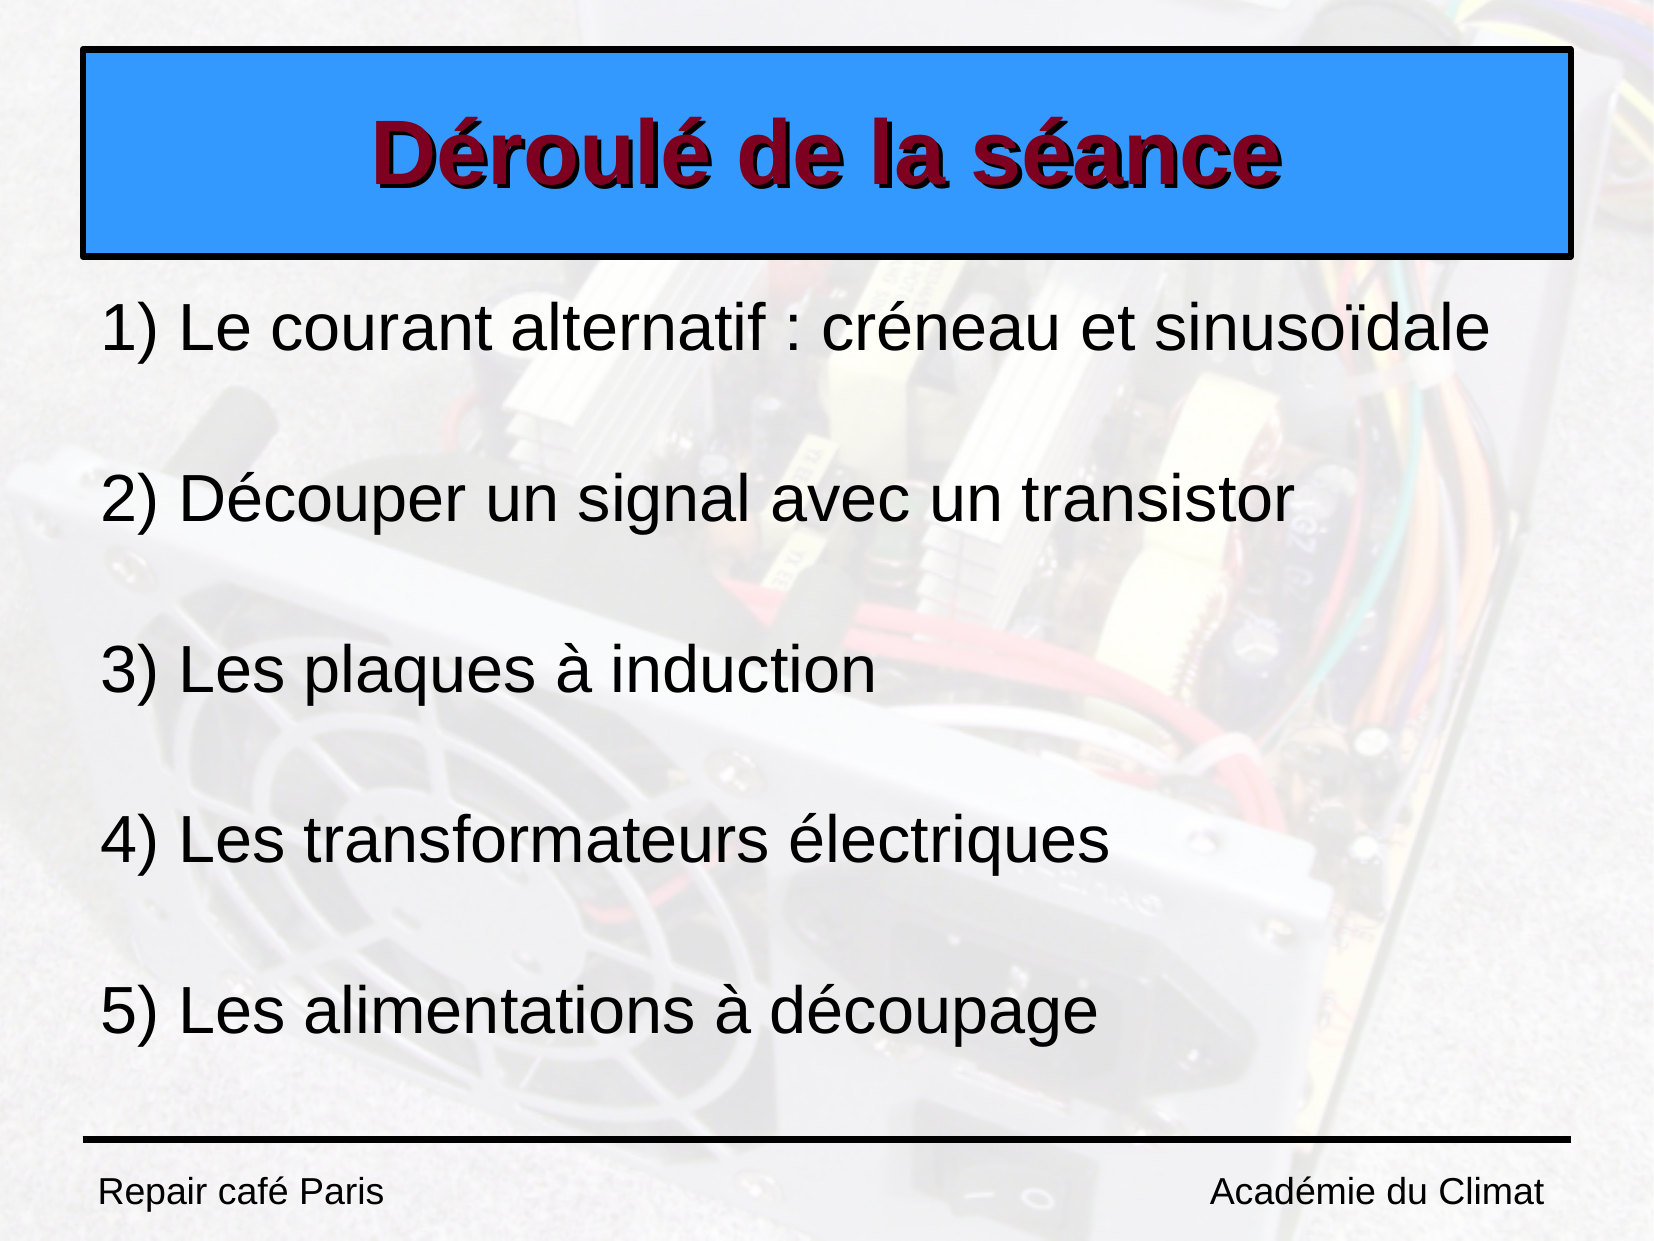

# Déroulé de la séance
 Le courant alternatif : créneau et sinusoïdale
 Découper un signal avec un transistor
 Les plaques à induction
 Les transformateurs électriques
 Les alimentations à découpage
Repair café Paris	Académie du Climat